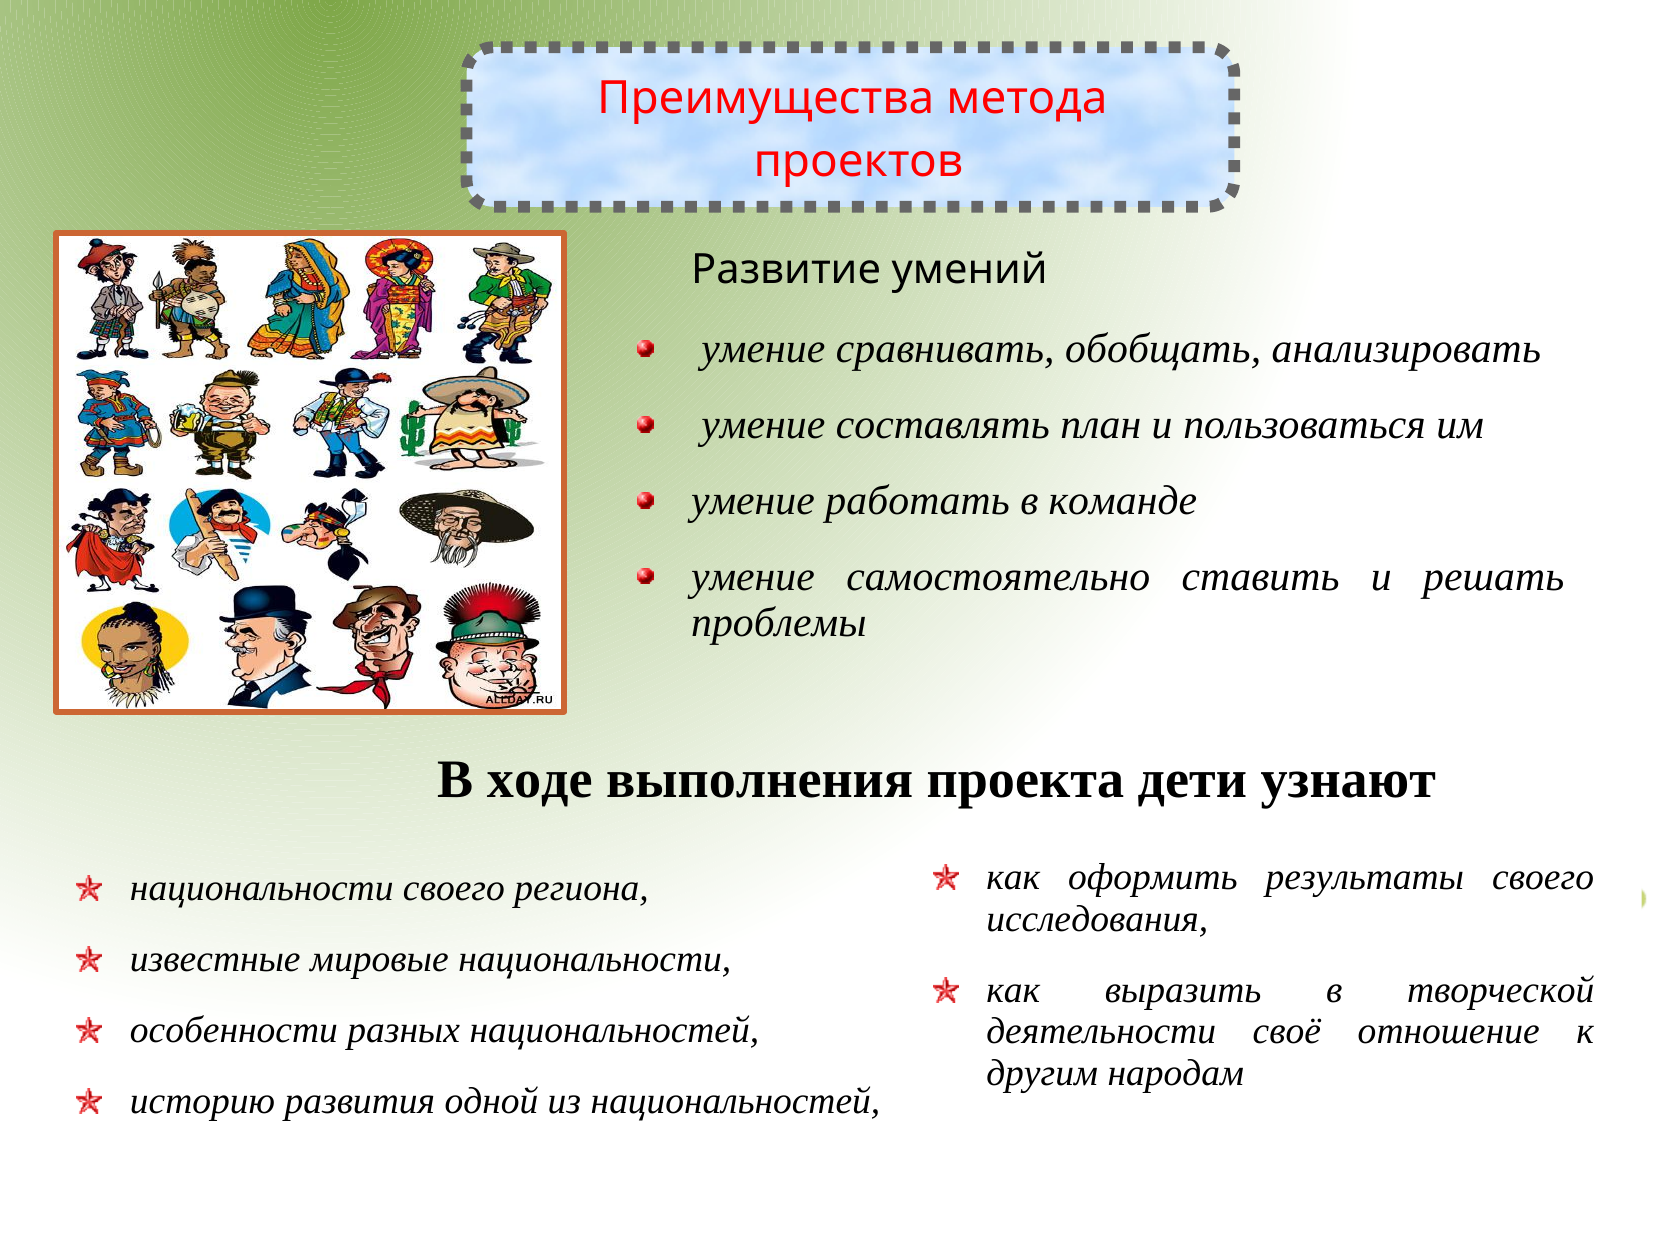

Преимущества метода
проектов
Развитие умений
 умение сравнивать, обобщать, анализировать
 умение составлять план и пользоваться им
умение работать в команде
умение самостоятельно ставить и решать проблемы
В ходе выполнения проекта дети узнают
как оформить результаты своего исследования,
как выразить в творческой деятельности своё отношение к другим народам
# национальности своего региона,
известные мировые национальности,
особенности разных национальностей,
историю развития одной из национальностей,